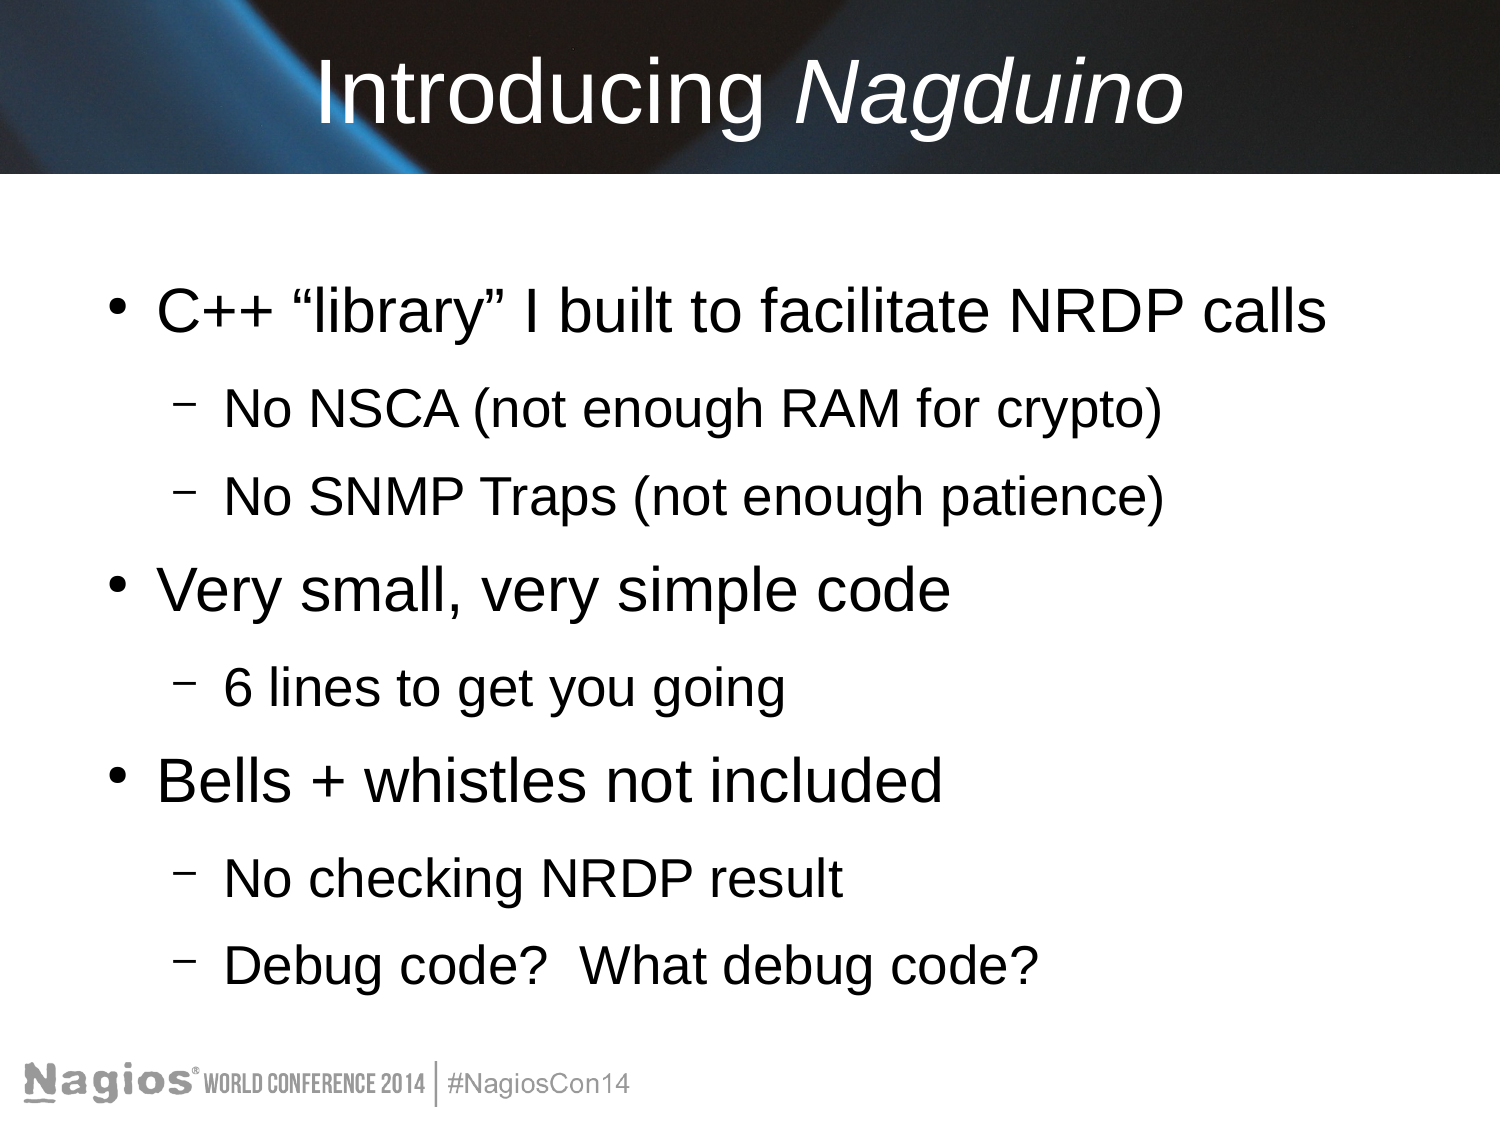

# Introducing Nagduino
C++ “library” I built to facilitate NRDP calls
No NSCA (not enough RAM for crypto)
No SNMP Traps (not enough patience)
Very small, very simple code
6 lines to get you going
Bells + whistles not included
No checking NRDP result
Debug code? What debug code?